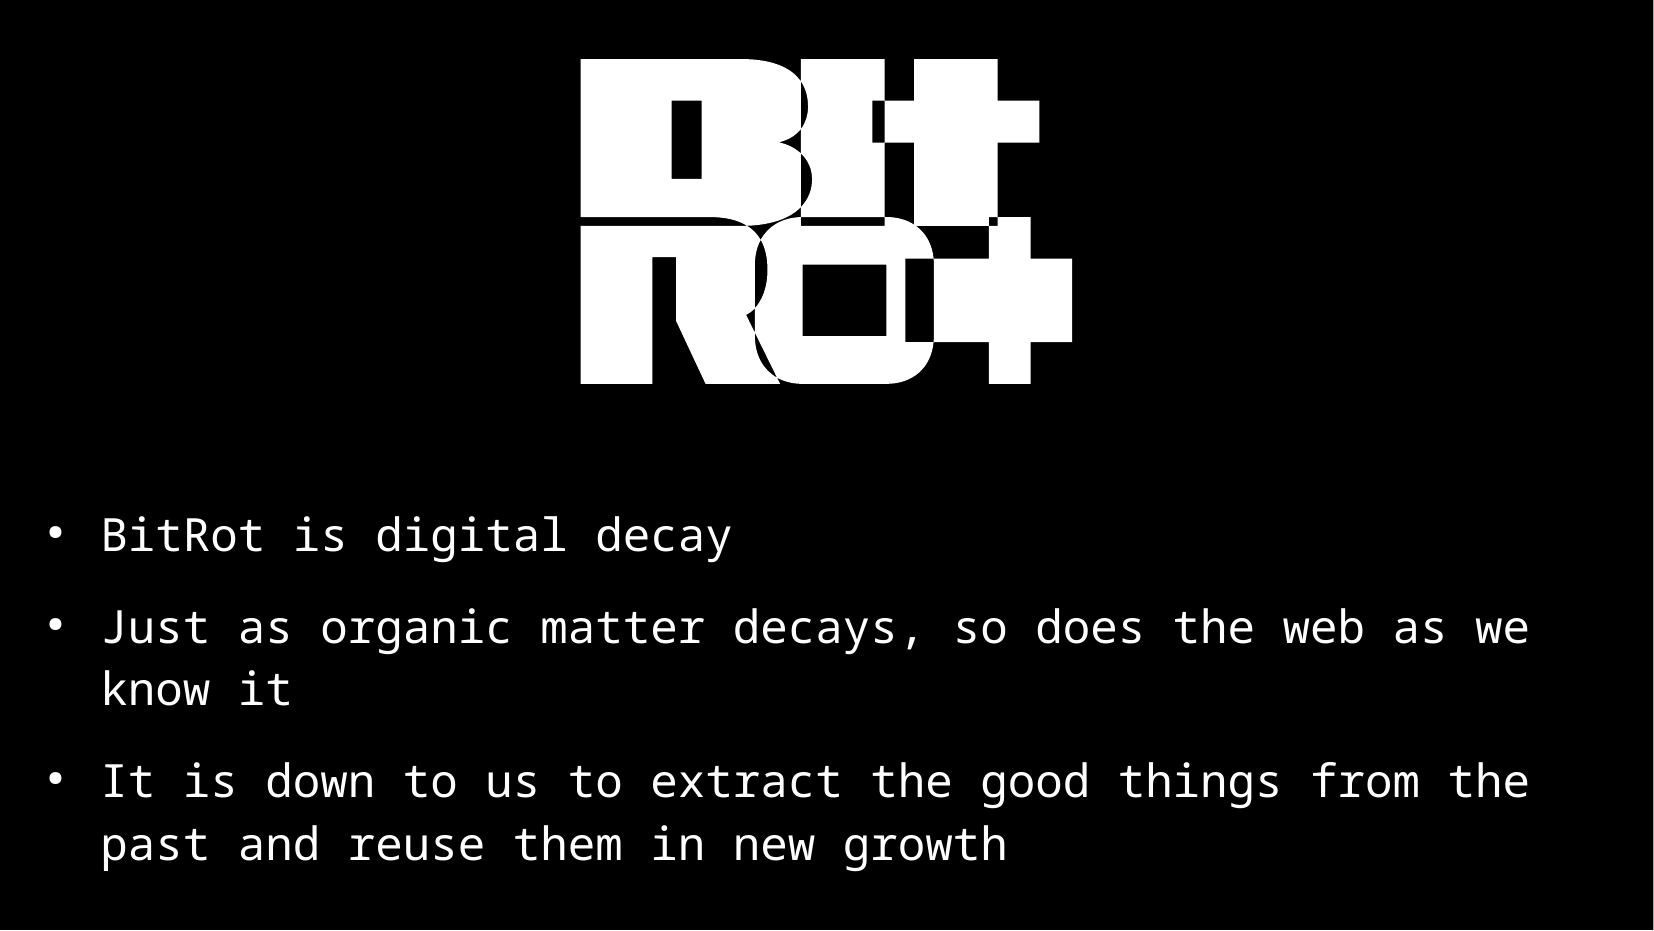

# BitRot is digital decay
Just as organic matter decays, so does the web as we know it
It is down to us to extract the good things from the past and reuse them in new growth
3